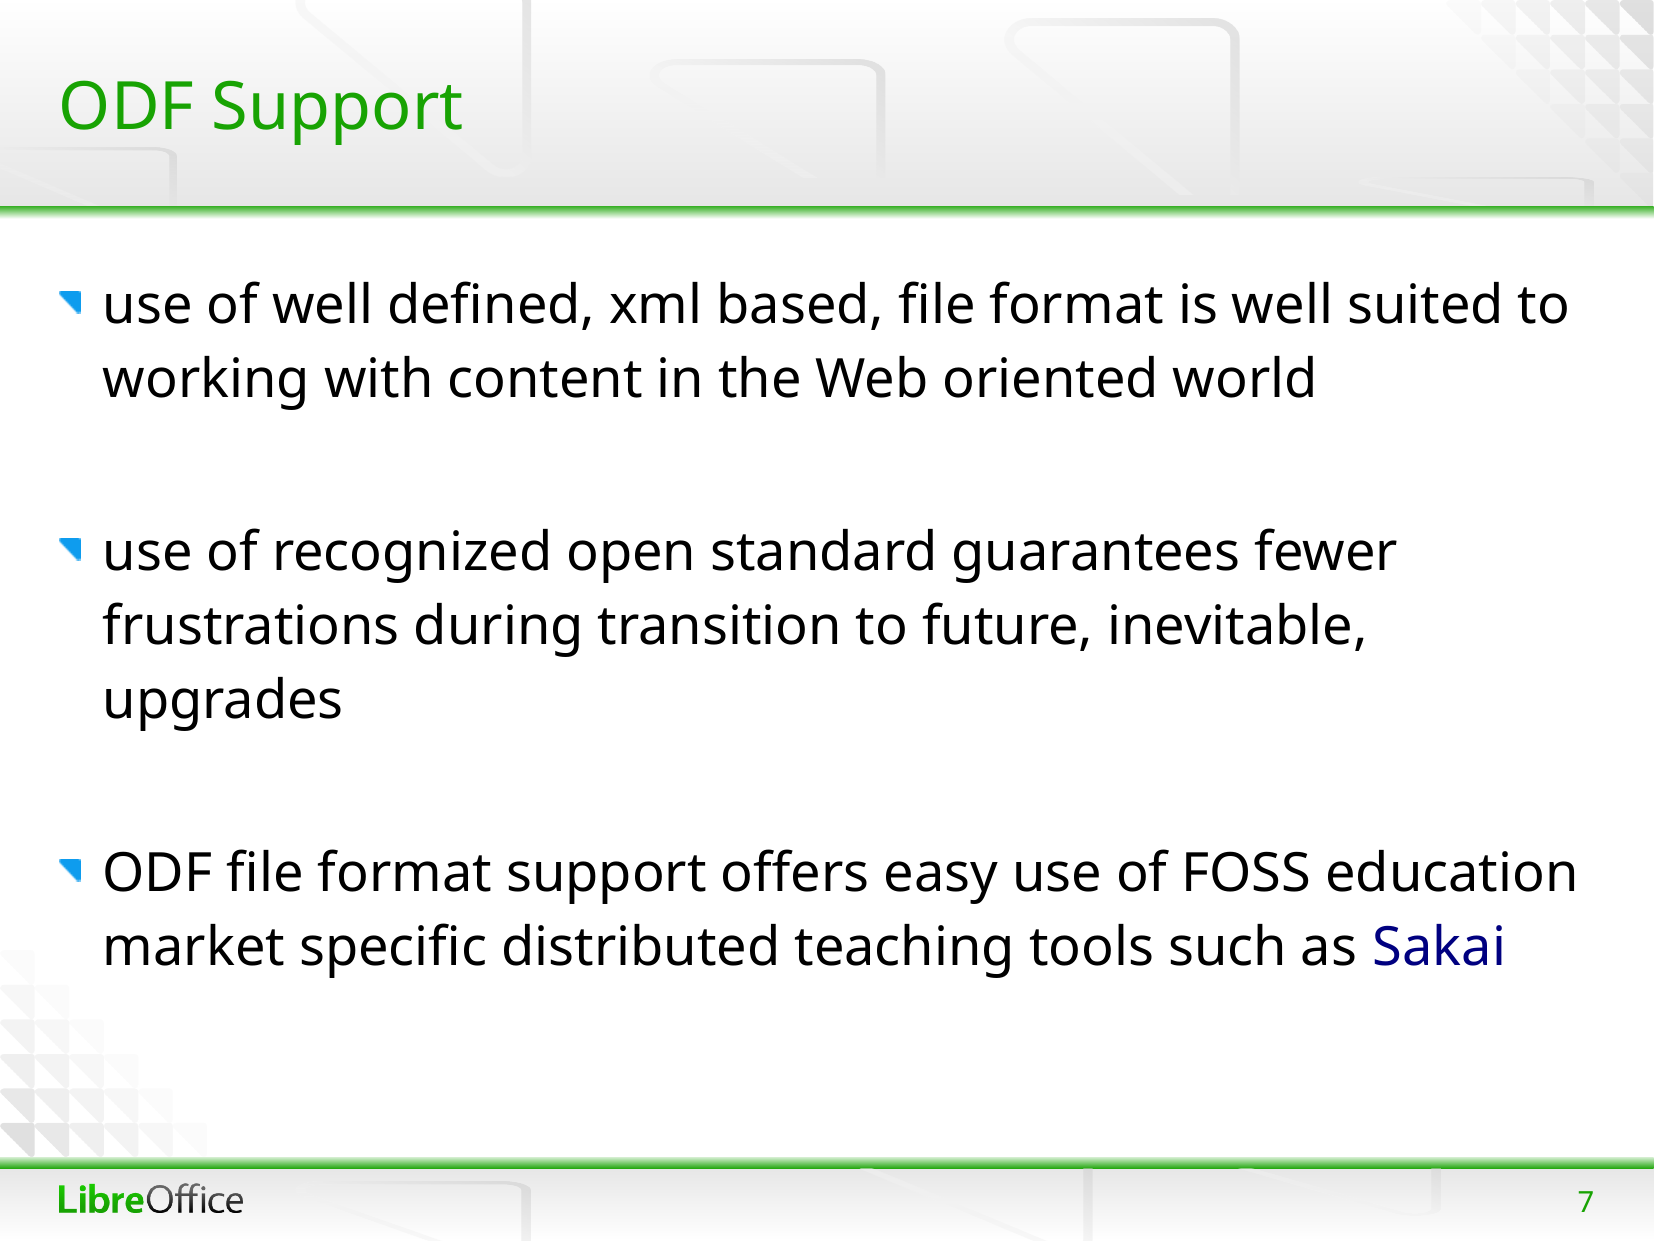

# ODF Support
use of well defined, xml based, file format is well suited to working with content in the Web oriented world
use of recognized open standard guarantees fewer frustrations during transition to future, inevitable, upgrades
ODF file format support offers easy use of FOSS education market specific distributed teaching tools such as Sakai
7